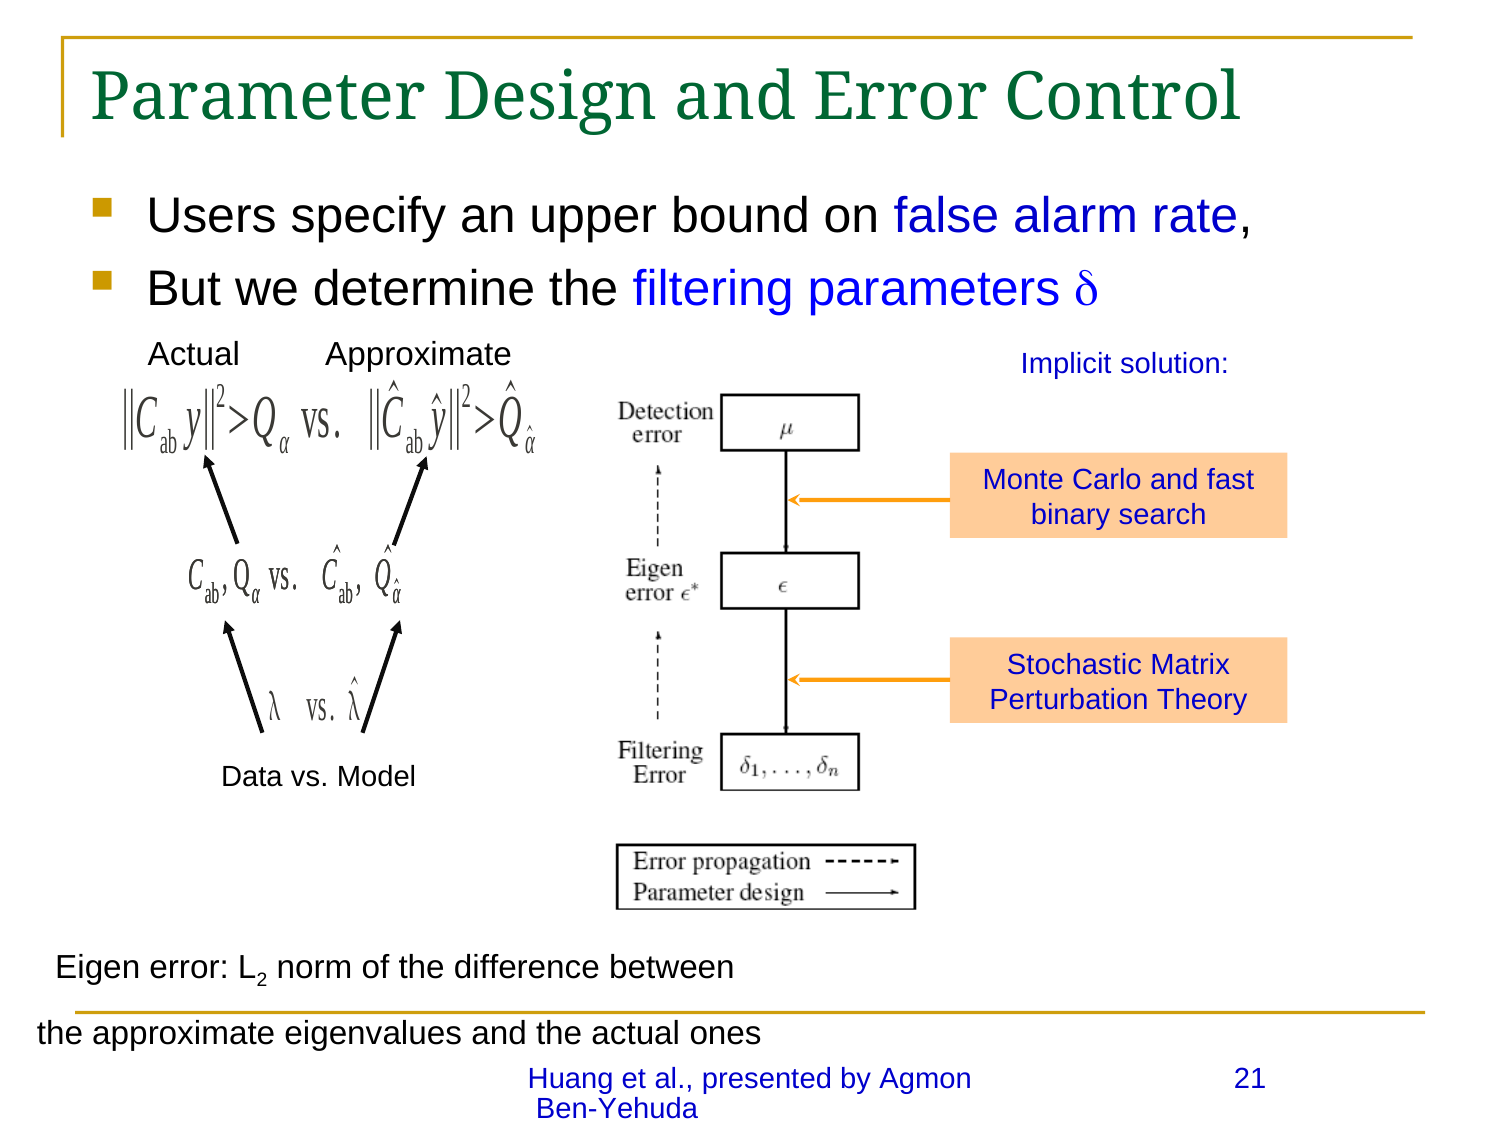

# Parameter Design and Error Control
Users specify an upper bound on false alarm rate,
But we determine the filtering parameters 
Actual
Approximate
Implicit solution:
Monte Carlo and fast binary search
Stochastic Matrix Perturbation Theory
Data vs. Model
Eigen error: L2 norm of the difference between
the approximate eigenvalues and the actual ones
Huang et al., presented by Agmon Ben-Yehuda
21
An algorithmic analysis for the tradeoff between detection accuracy and data communication cost
monitor parameters determined from the target accuracy
technical tool relies on stochastic matrix perturbation theory